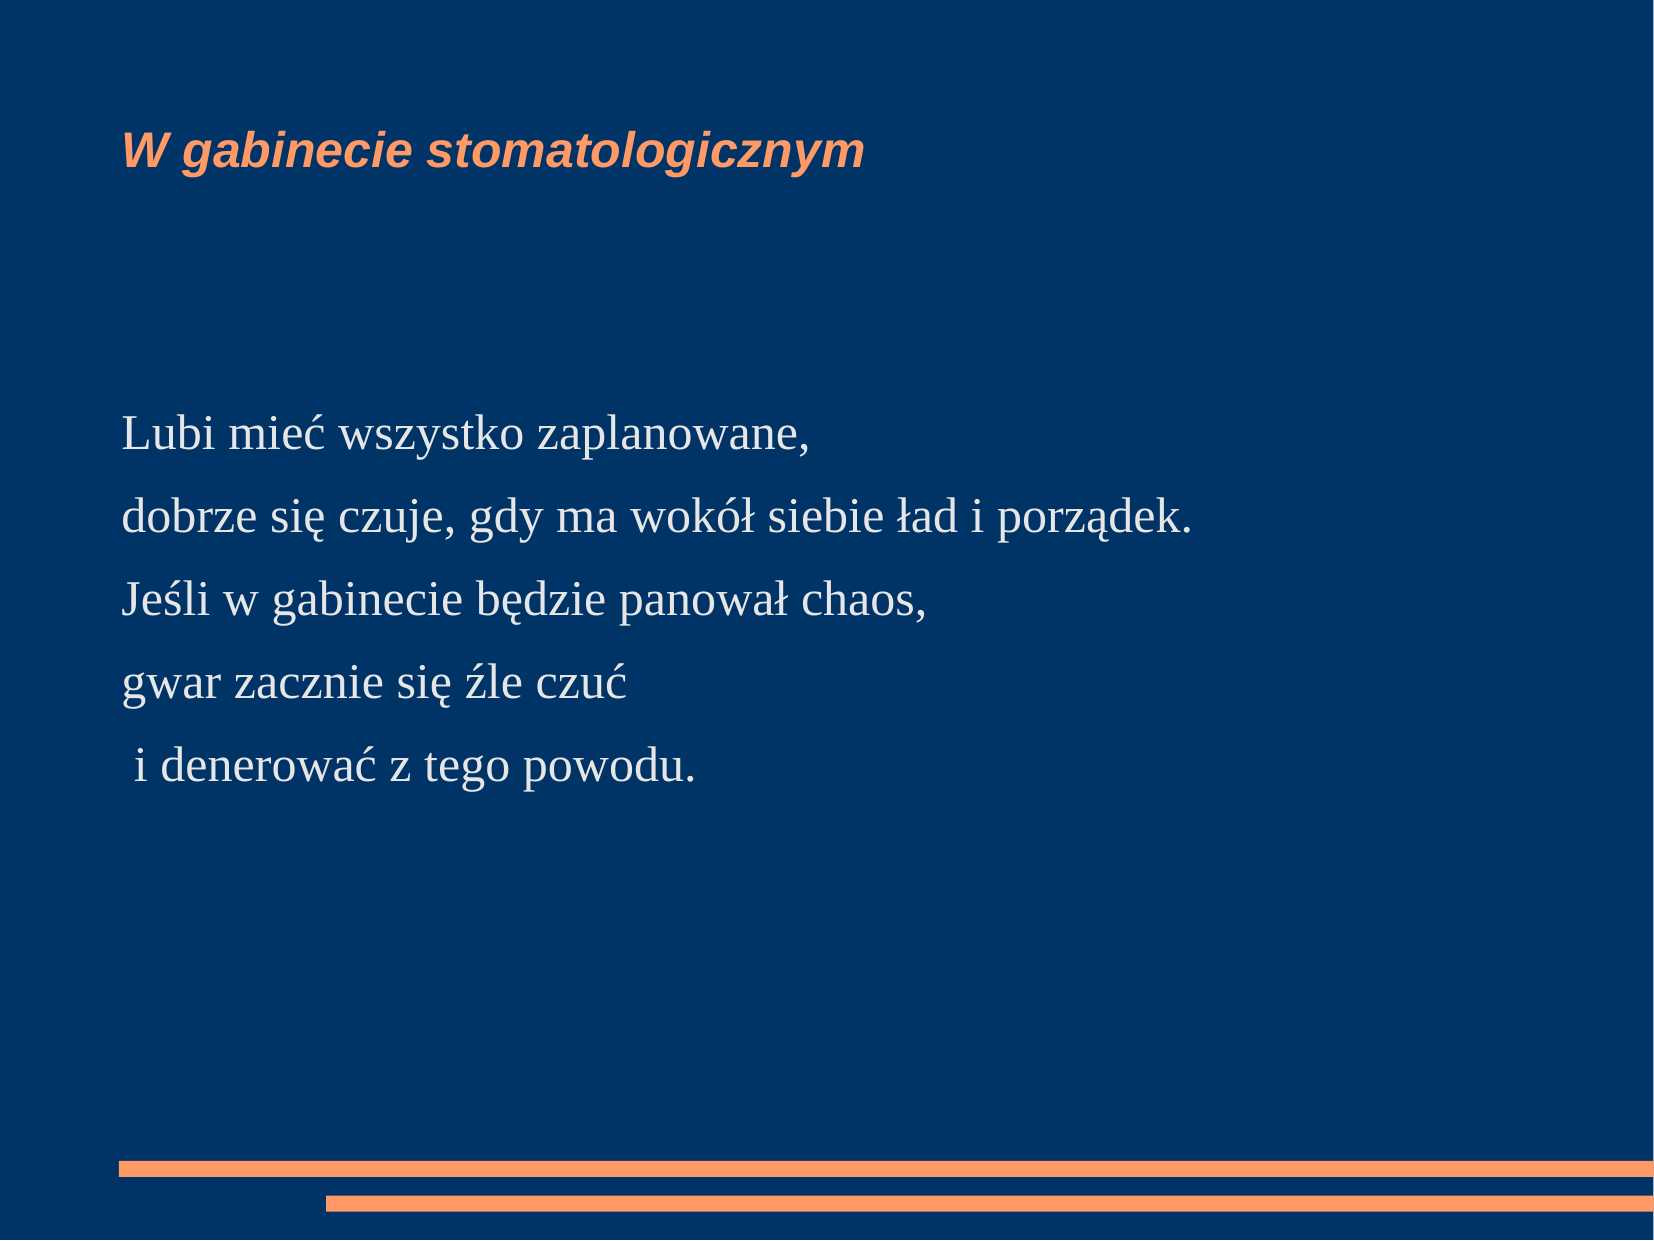

# W gabinecie stomatologicznym
Lubi mieć wszystko zaplanowane,
dobrze się czuje, gdy ma wokół siebie ład i porządek.
Jeśli w gabinecie będzie panował chaos,
gwar zacznie się źle czuć
 i denerować z tego powodu.